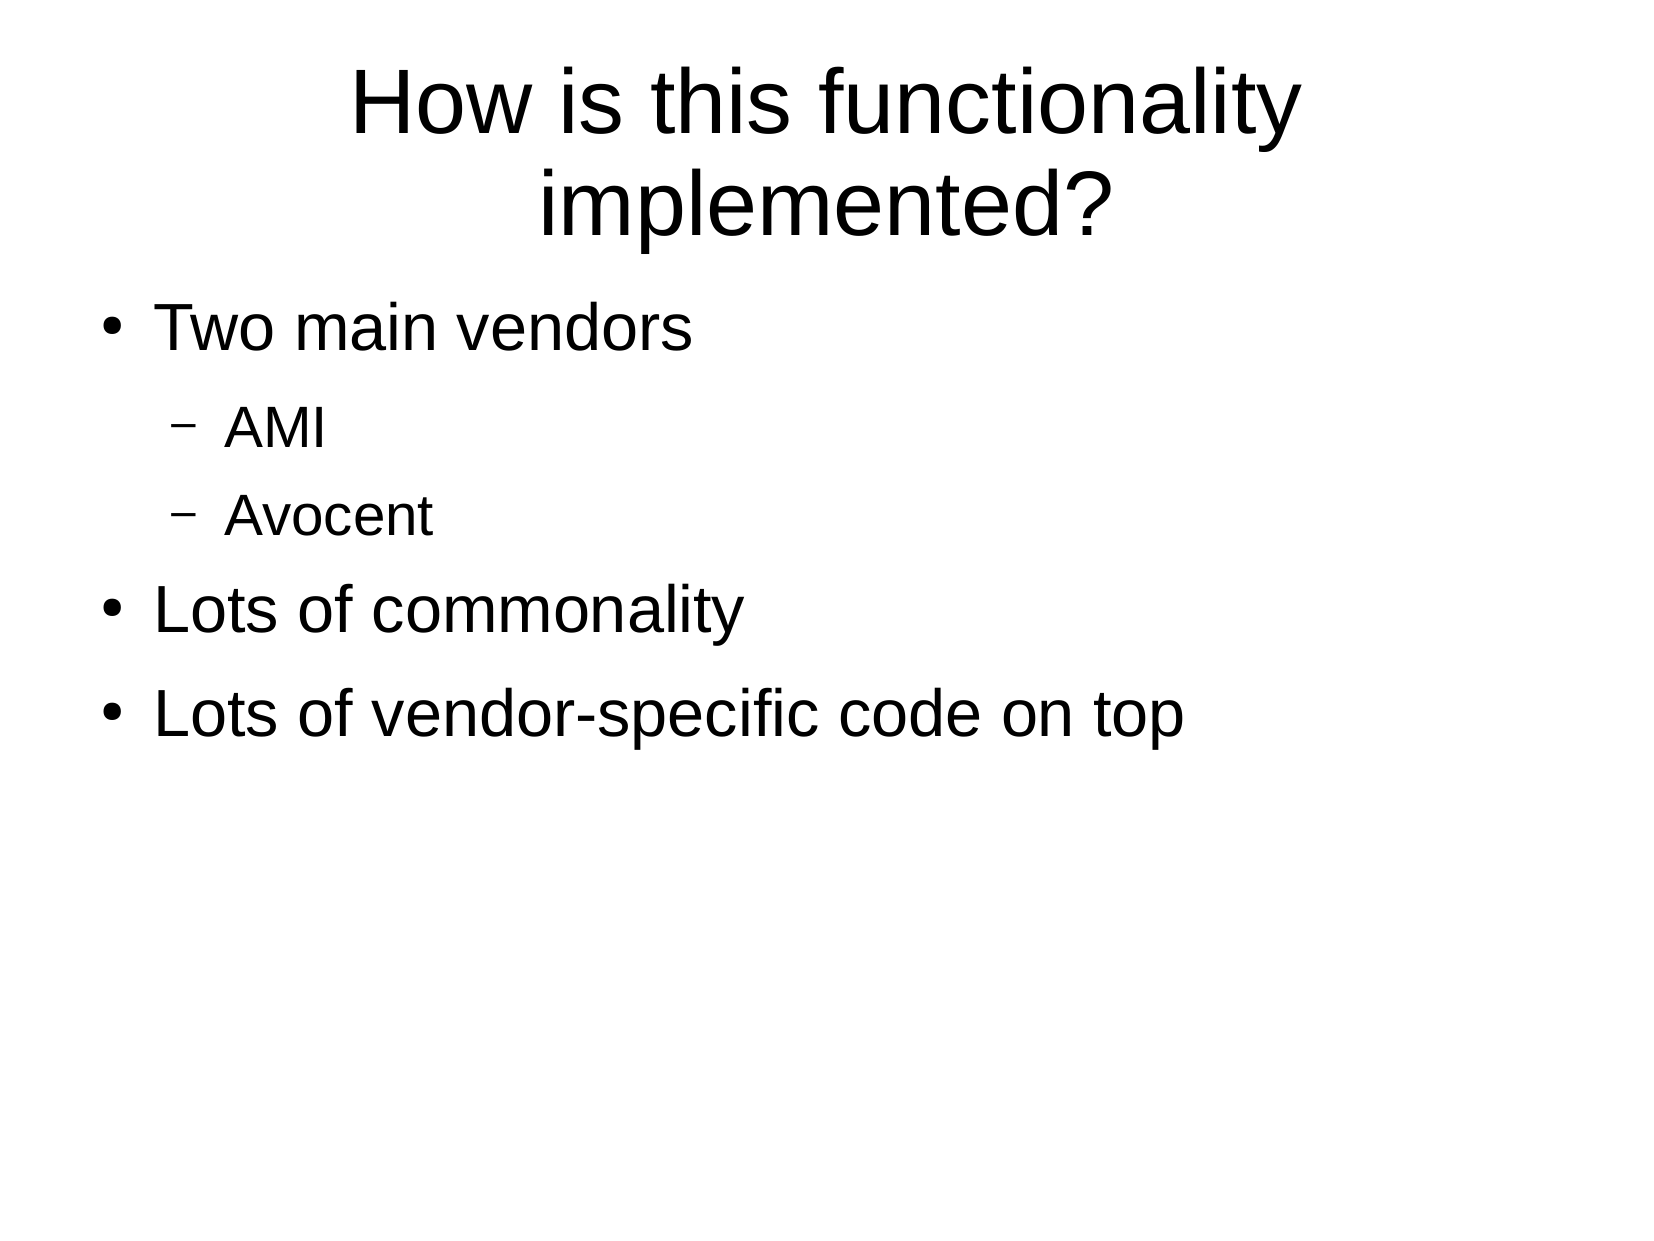

# How is this functionality implemented?
Two main vendors
AMI
Avocent
Lots of commonality
Lots of vendor-specific code on top